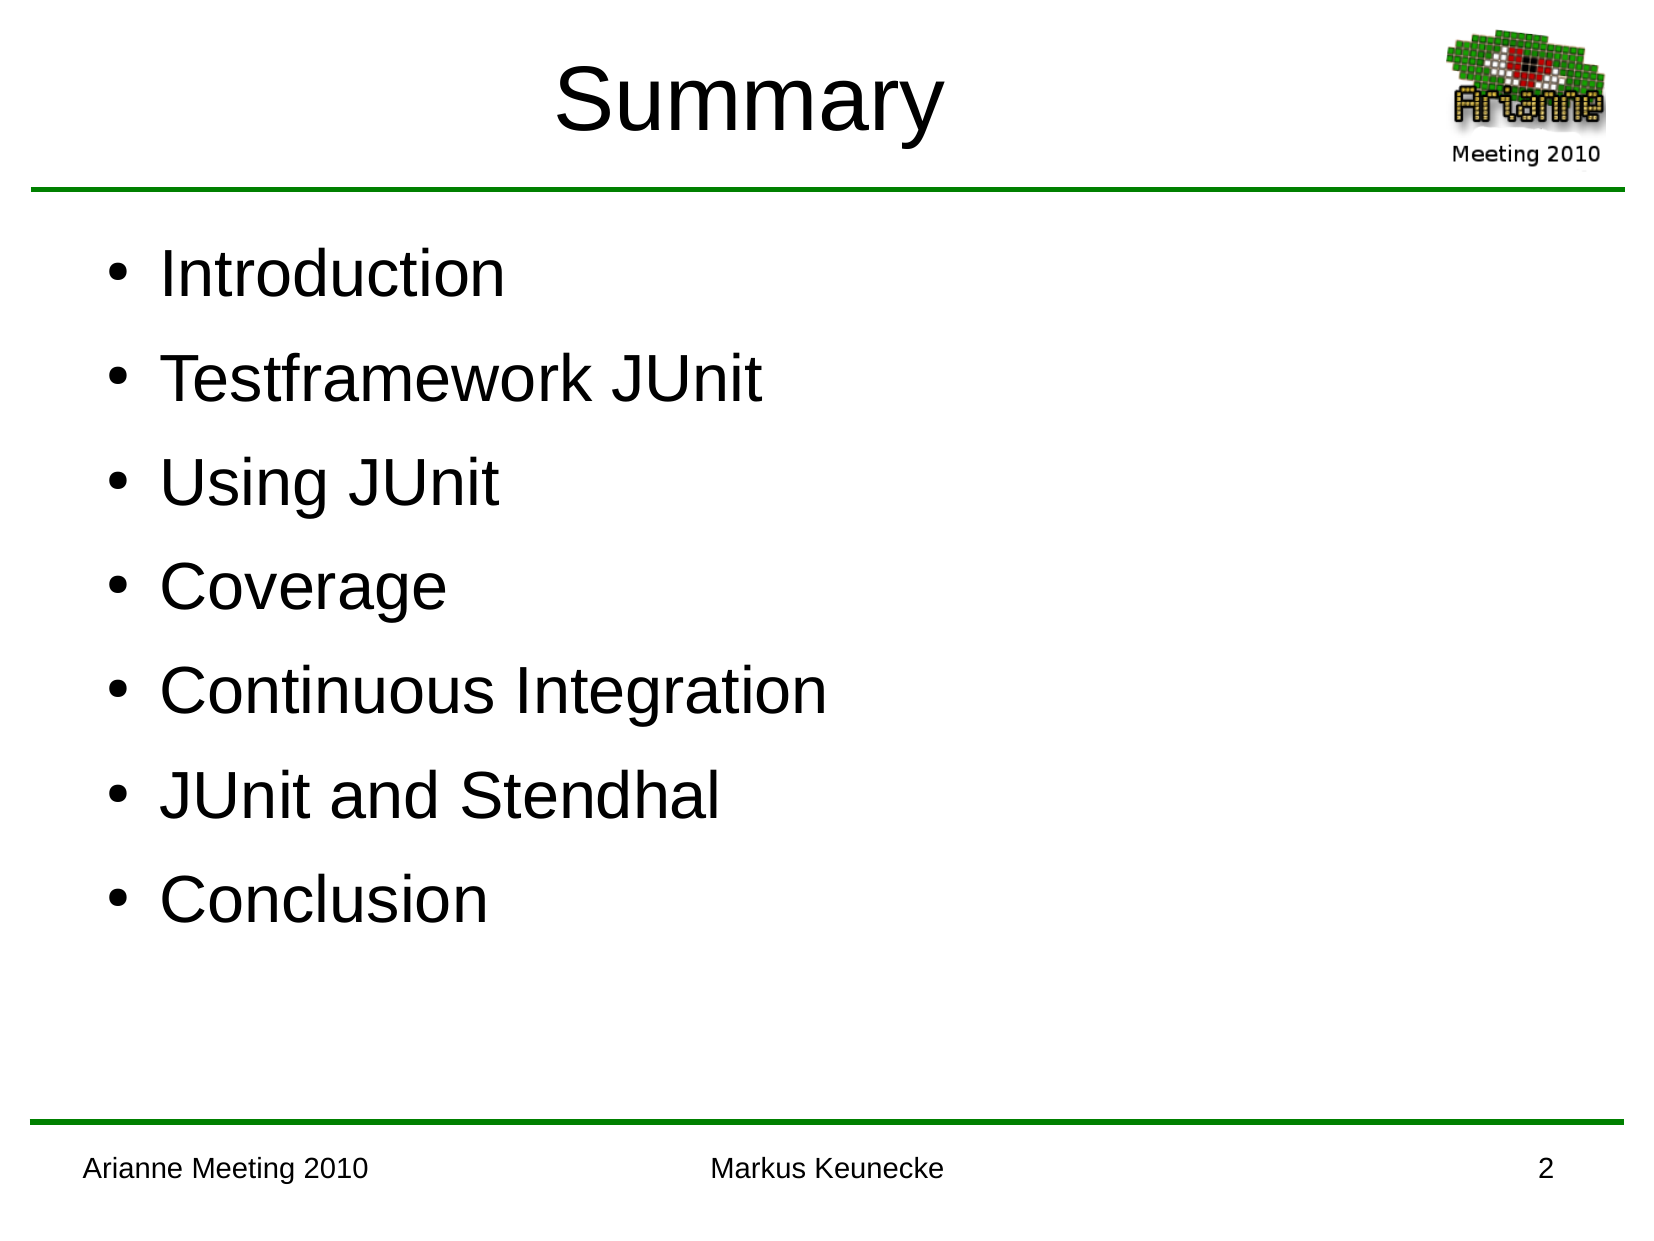

# Summary
Introduction
Testframework JUnit
Using JUnit
Coverage
Continuous Integration
JUnit and Stendhal
Conclusion
2010-03-13
2